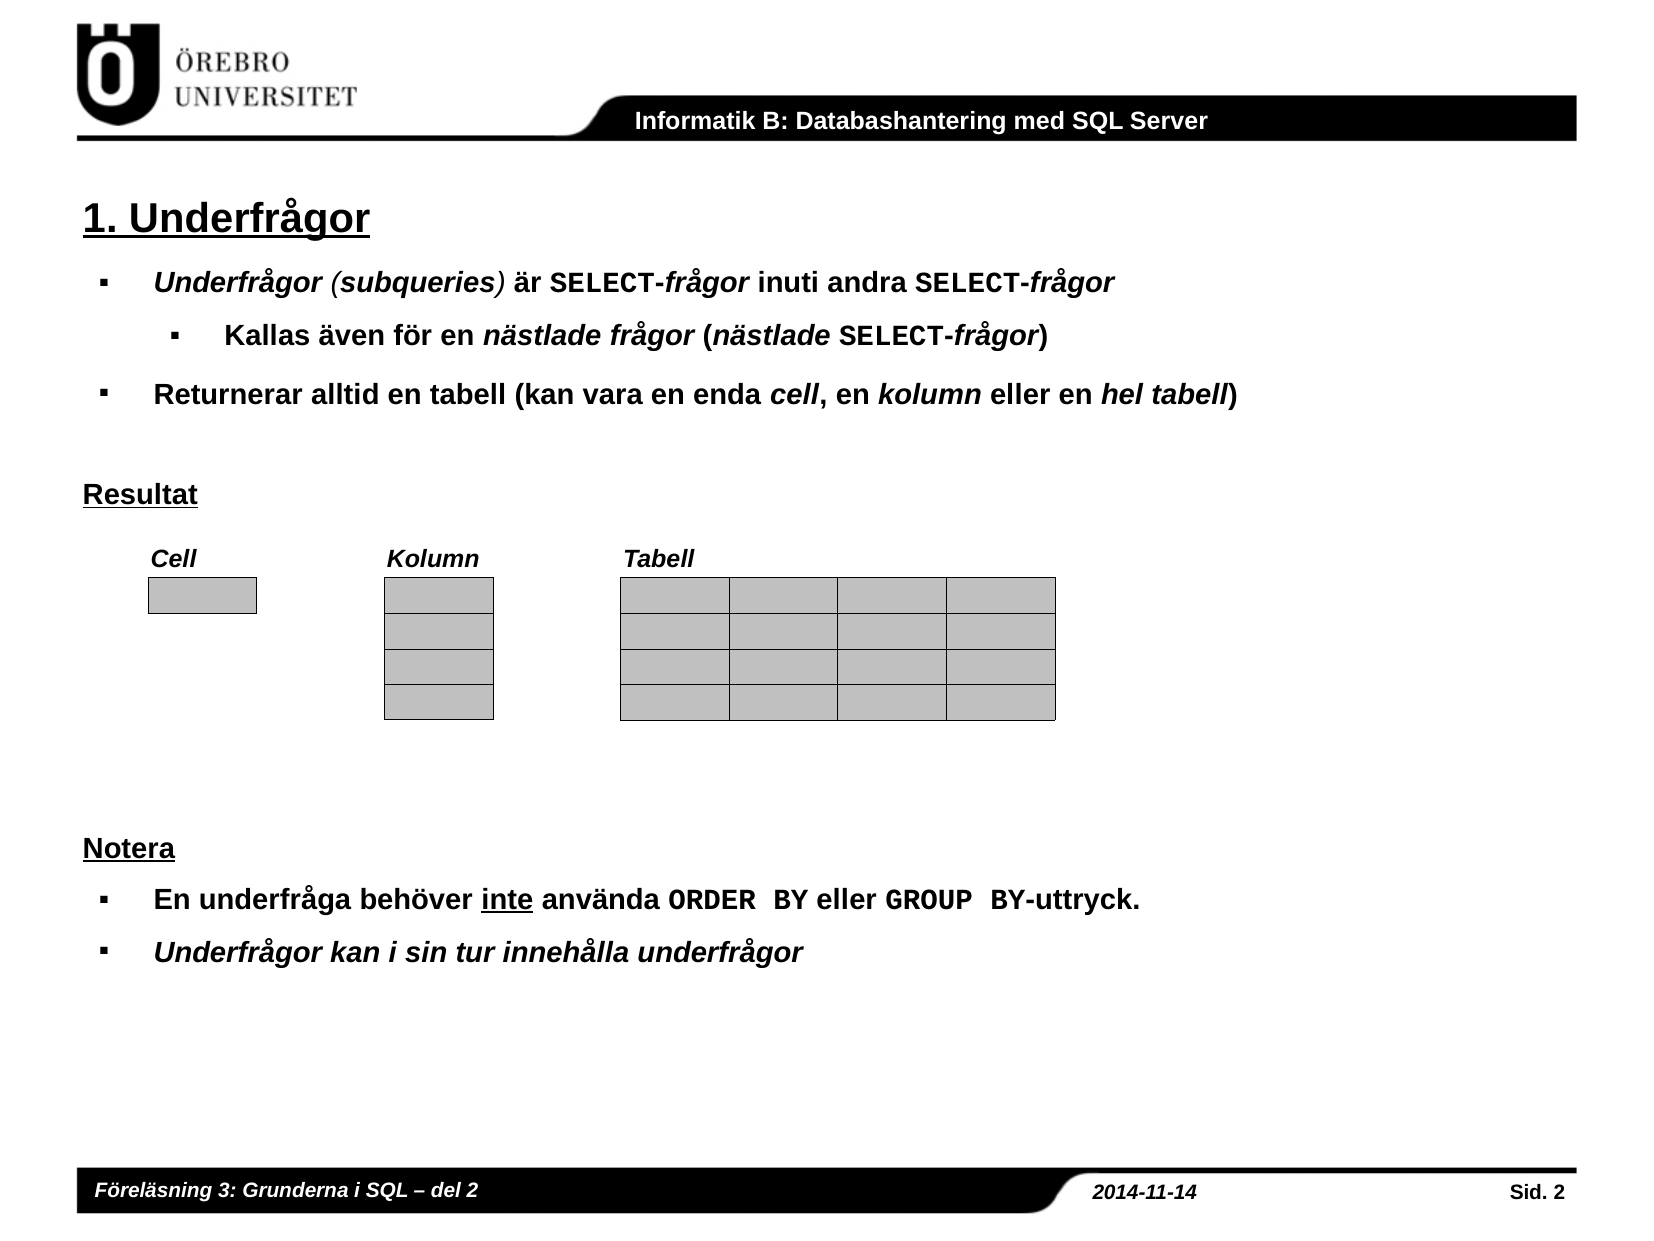

# 1. Underfrågor
Underfrågor (subqueries) är SELECT-frågor inuti andra SELECT-frågor
Kallas även för en nästlade frågor (nästlade SELECT-frågor)
Returnerar alltid en tabell (kan vara en enda cell, en kolumn eller en hel tabell)
Resultat
Notera
En underfråga behöver inte använda ORDER BY eller GROUP BY-uttryck.
Underfrågor kan i sin tur innehålla underfrågor
Kolumn
Tabell
Cell
| |
| --- |
| |
| |
| |
| | | | |
| --- | --- | --- | --- |
| | | | |
| | | | |
| | | | |
| |
| --- |
Föreläsning 3: Grunderna i SQL – del 2
2014-11-14
2